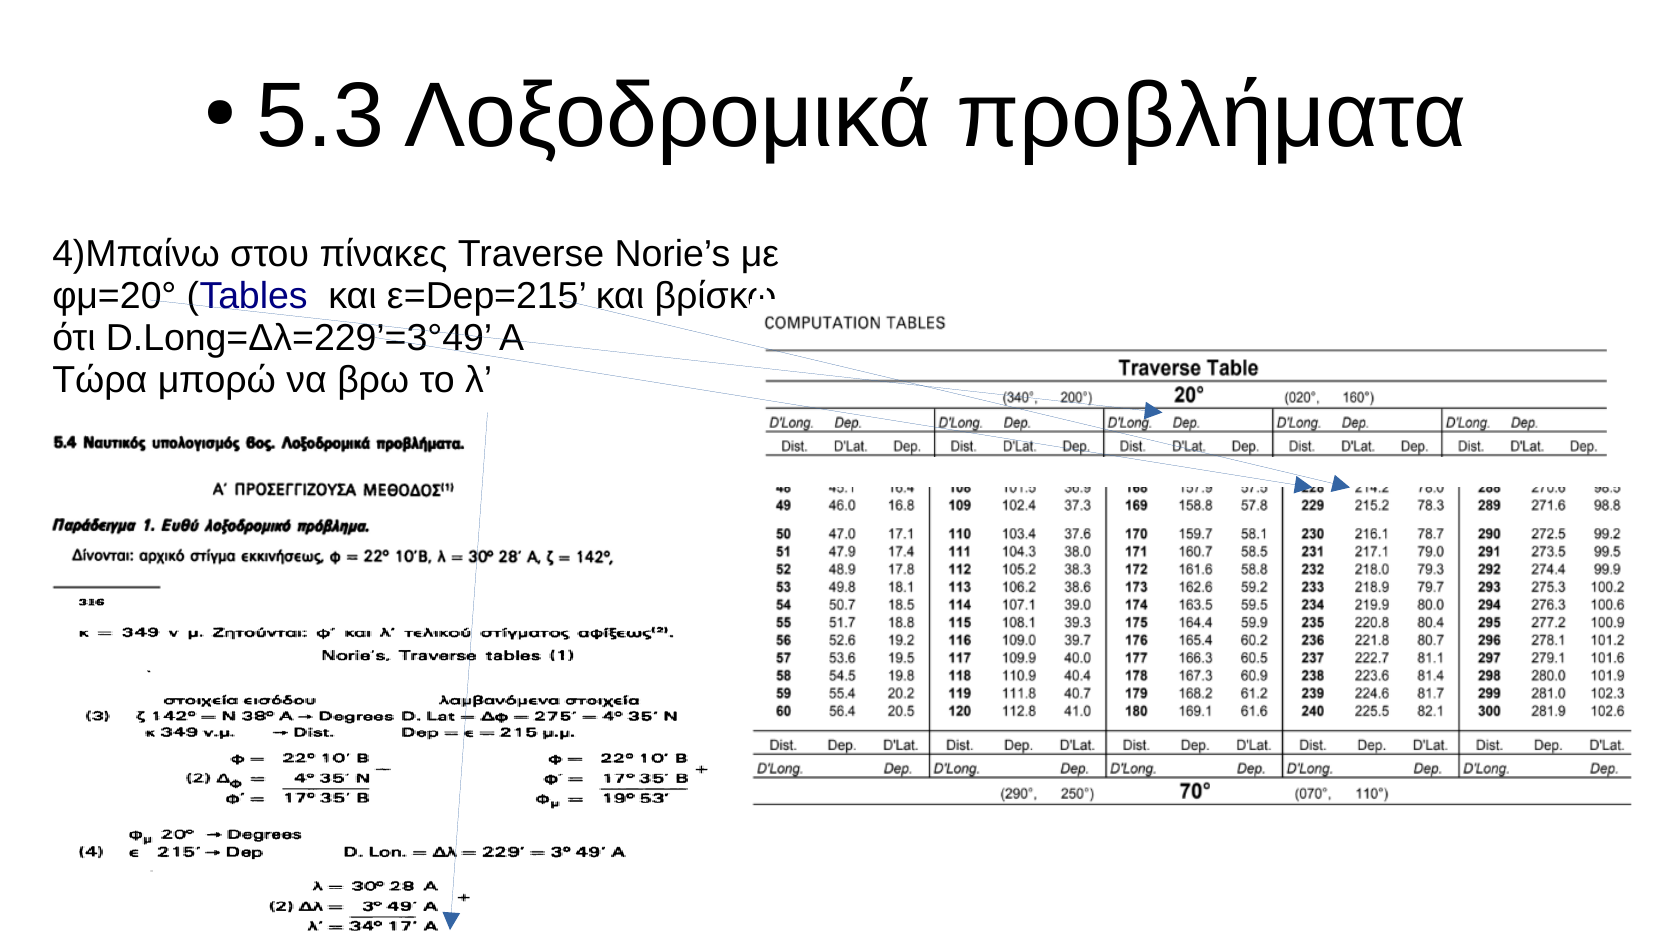

# 5.3 Λοξοδρομικά προβλήματα
4)Μπαίνω στου πίνακες Traverse Norie’s με φμ=20° (Tables και ε=Dep=215’ και βρίσκω ότι D.Long=Δλ=229’=3°49’ Α
Τώρα μπορώ να βρω το λ’